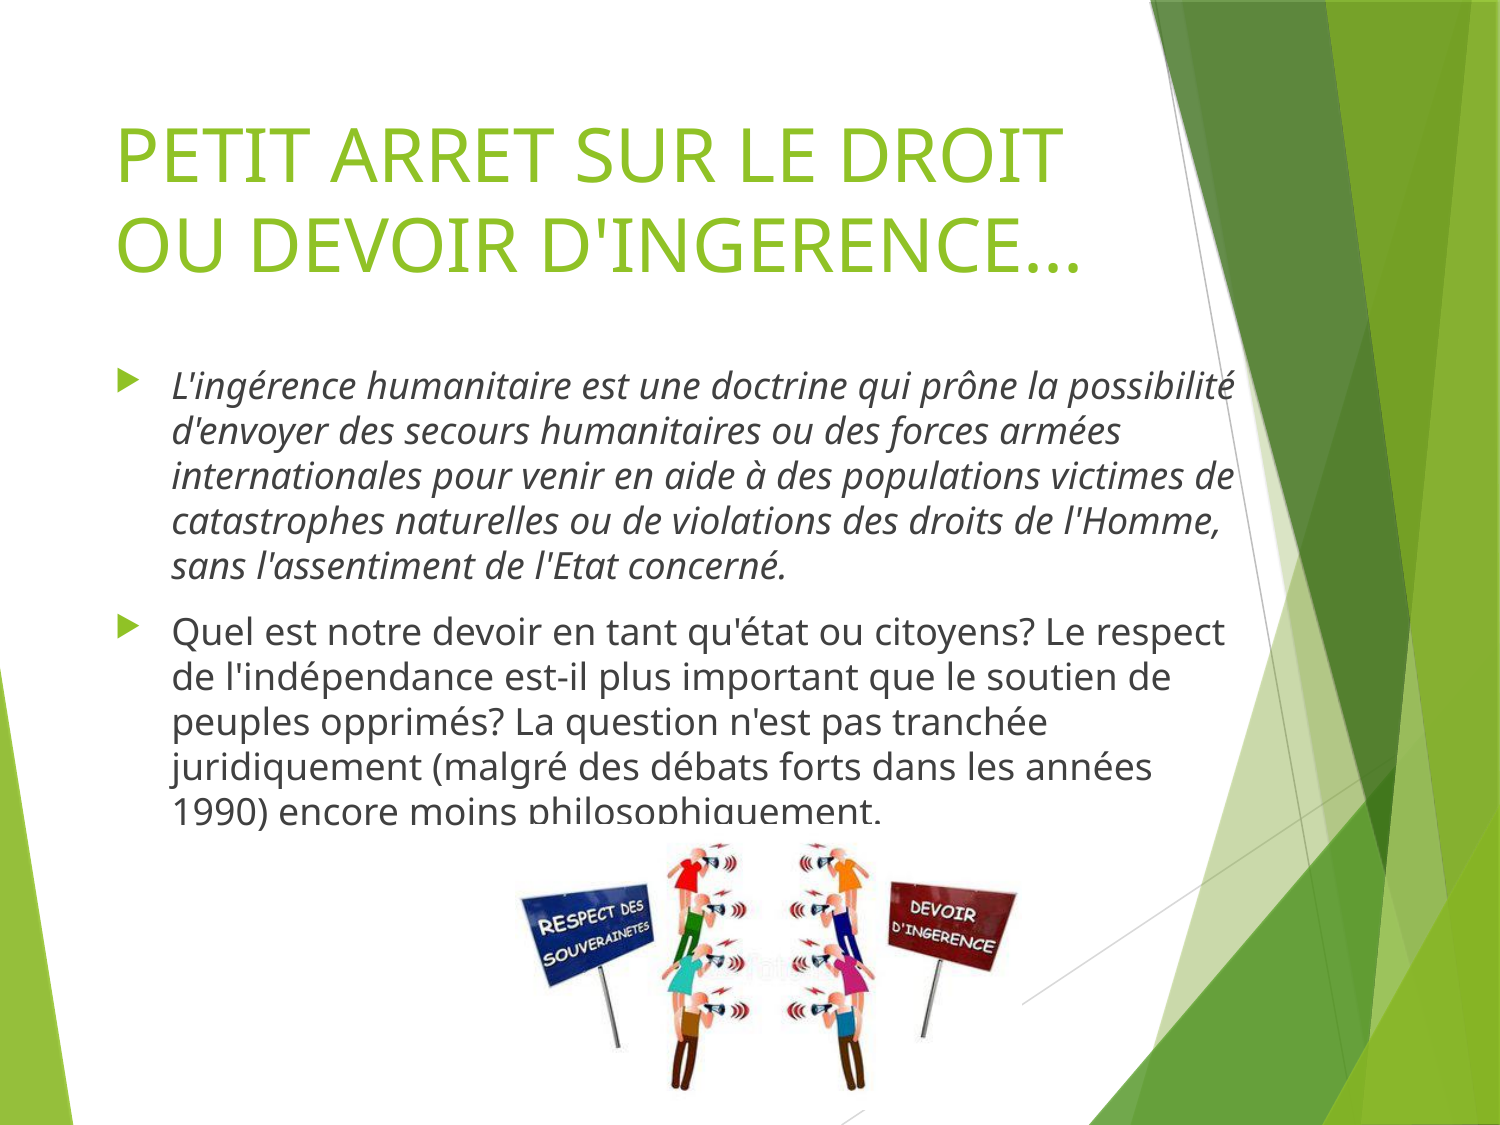

# PETIT ARRET SUR LE DROIT OU DEVOIR D'INGERENCE...
L'ingérence humanitaire est une doctrine qui prône la possibilité d'envoyer des secours humanitaires ou des forces armées internationales pour venir en aide à des populations victimes de catastrophes naturelles ou de violations des droits de l'Homme, sans l'assentiment de l'Etat concerné.
Quel est notre devoir en tant qu'état ou citoyens? Le respect de l'indépendance est-il plus important que le soutien de peuples opprimés? La question n'est pas tranchée juridiquement (malgré des débats forts dans les années 1990) encore moins philosophiquement.